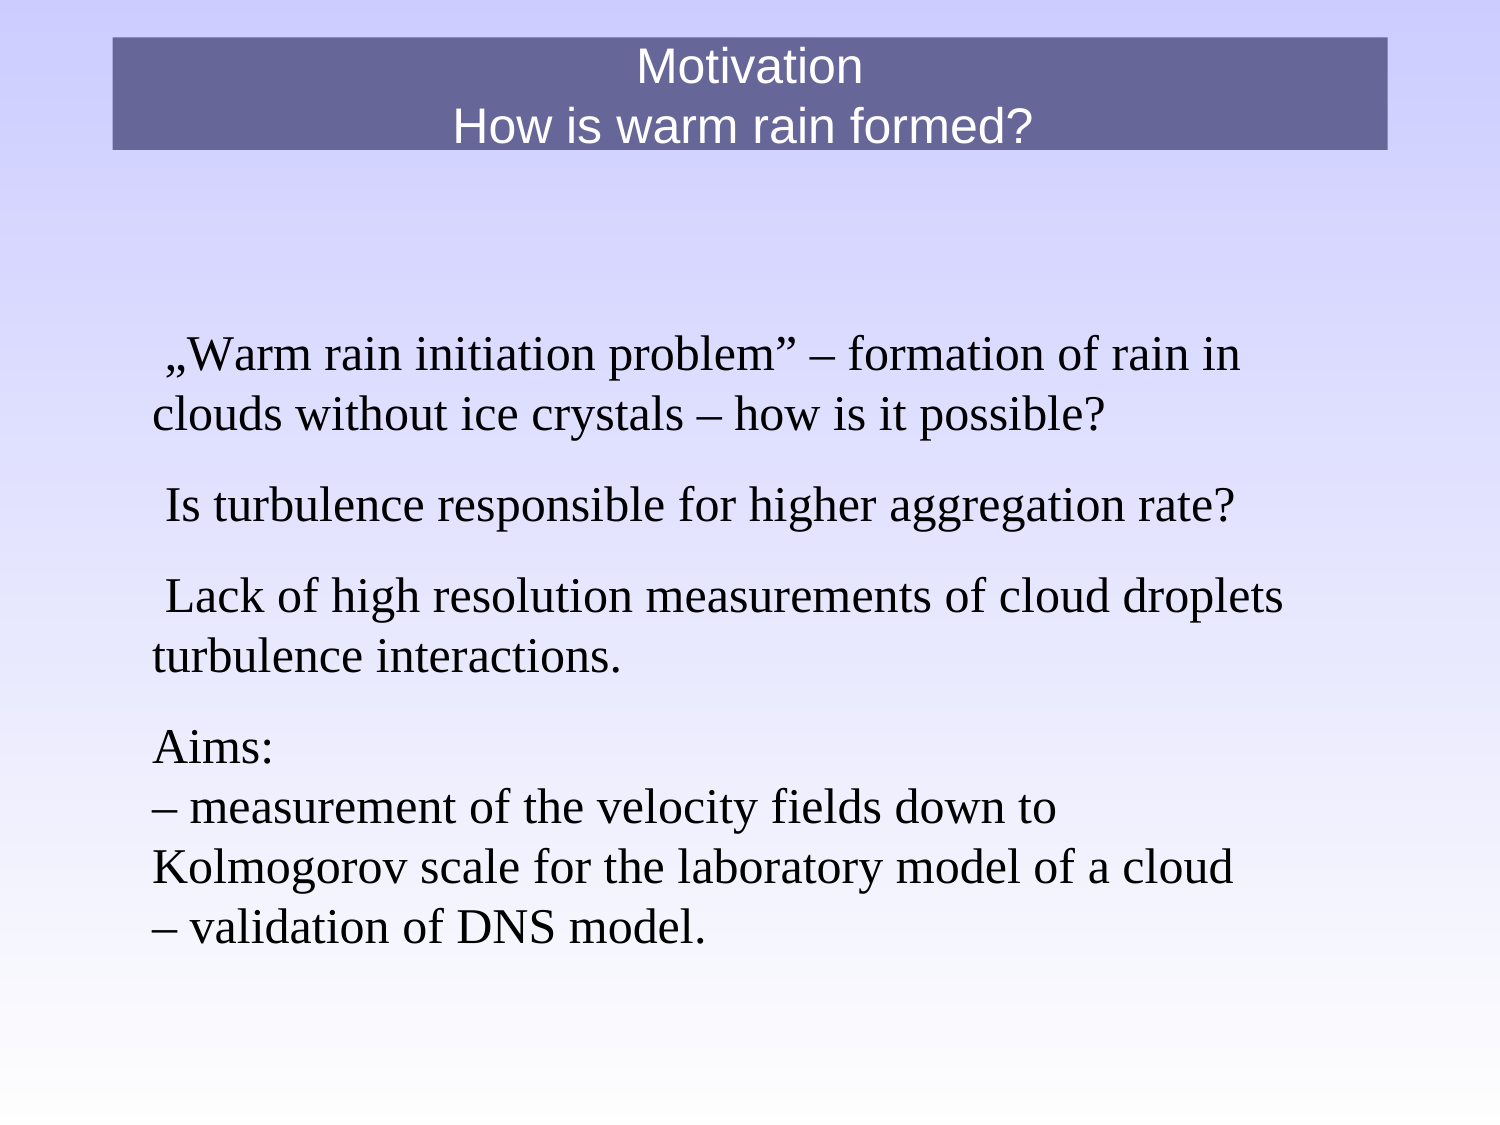

Motivation
How is warm rain formed?
 „Warm rain initiation problem” – formation of rain in clouds without ice crystals – how is it possible?
 Is turbulence responsible for higher aggregation rate?
 Lack of high resolution measurements of cloud droplets turbulence interactions.
Aims:
– measurement of the velocity fields down to Kolmogorov scale for the laboratory model of a cloud
– validation of DNS model.